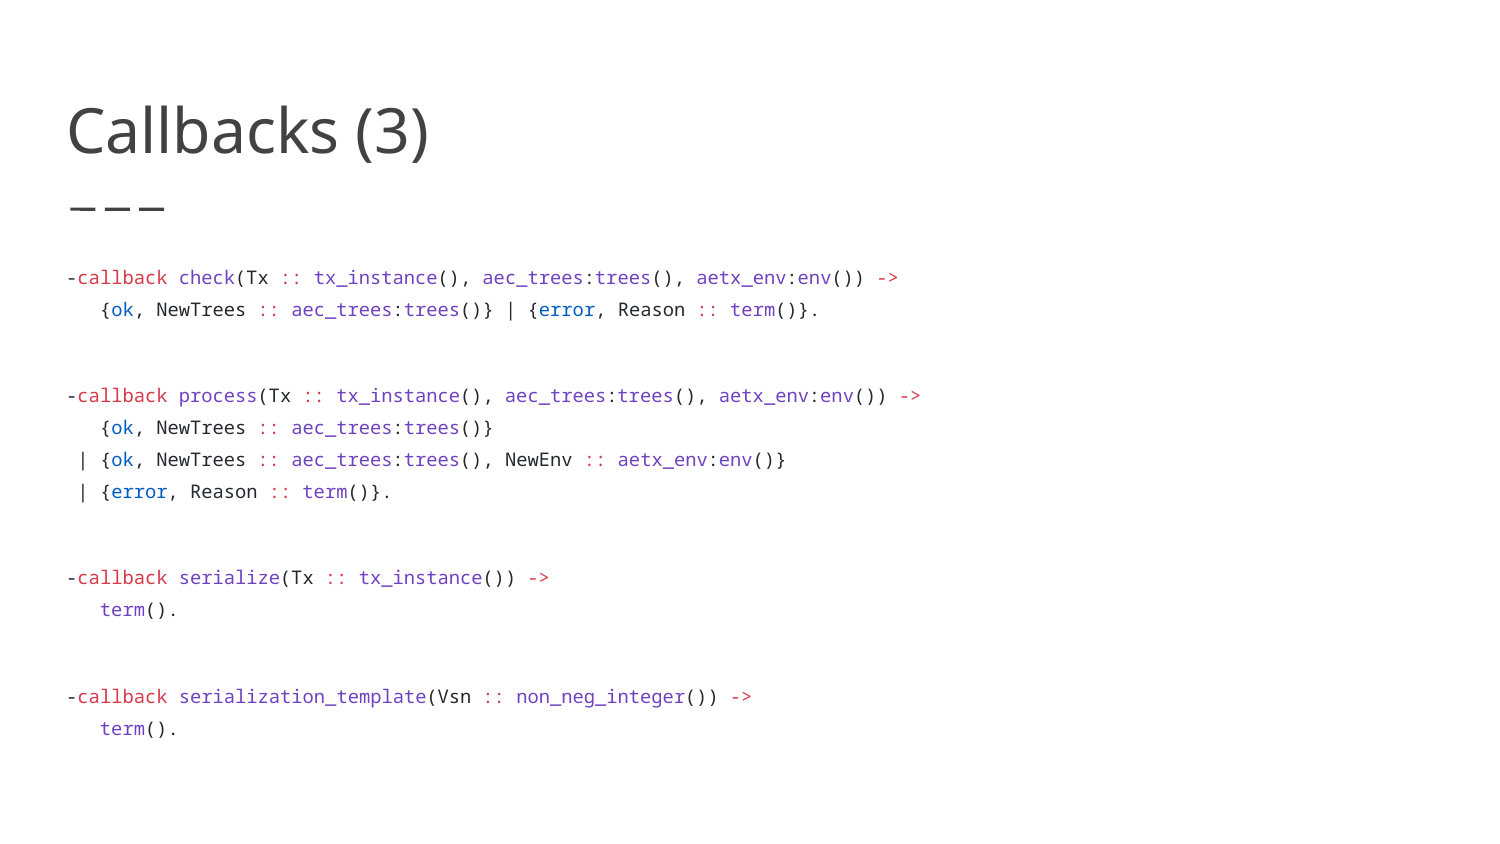

# Callbacks (3)
-callback check(Tx :: tx_instance(), aec_trees:trees(), aetx_env:env()) ->
 {ok, NewTrees :: aec_trees:trees()} | {error, Reason :: term()}.
-callback process(Tx :: tx_instance(), aec_trees:trees(), aetx_env:env()) ->
 {ok, NewTrees :: aec_trees:trees()}
 | {ok, NewTrees :: aec_trees:trees(), NewEnv :: aetx_env:env()}
 | {error, Reason :: term()}.
-callback serialize(Tx :: tx_instance()) ->
 term().
-callback serialization_template(Vsn :: non_neg_integer()) ->
 term().
-optional_callbacks([gas_price/1]).